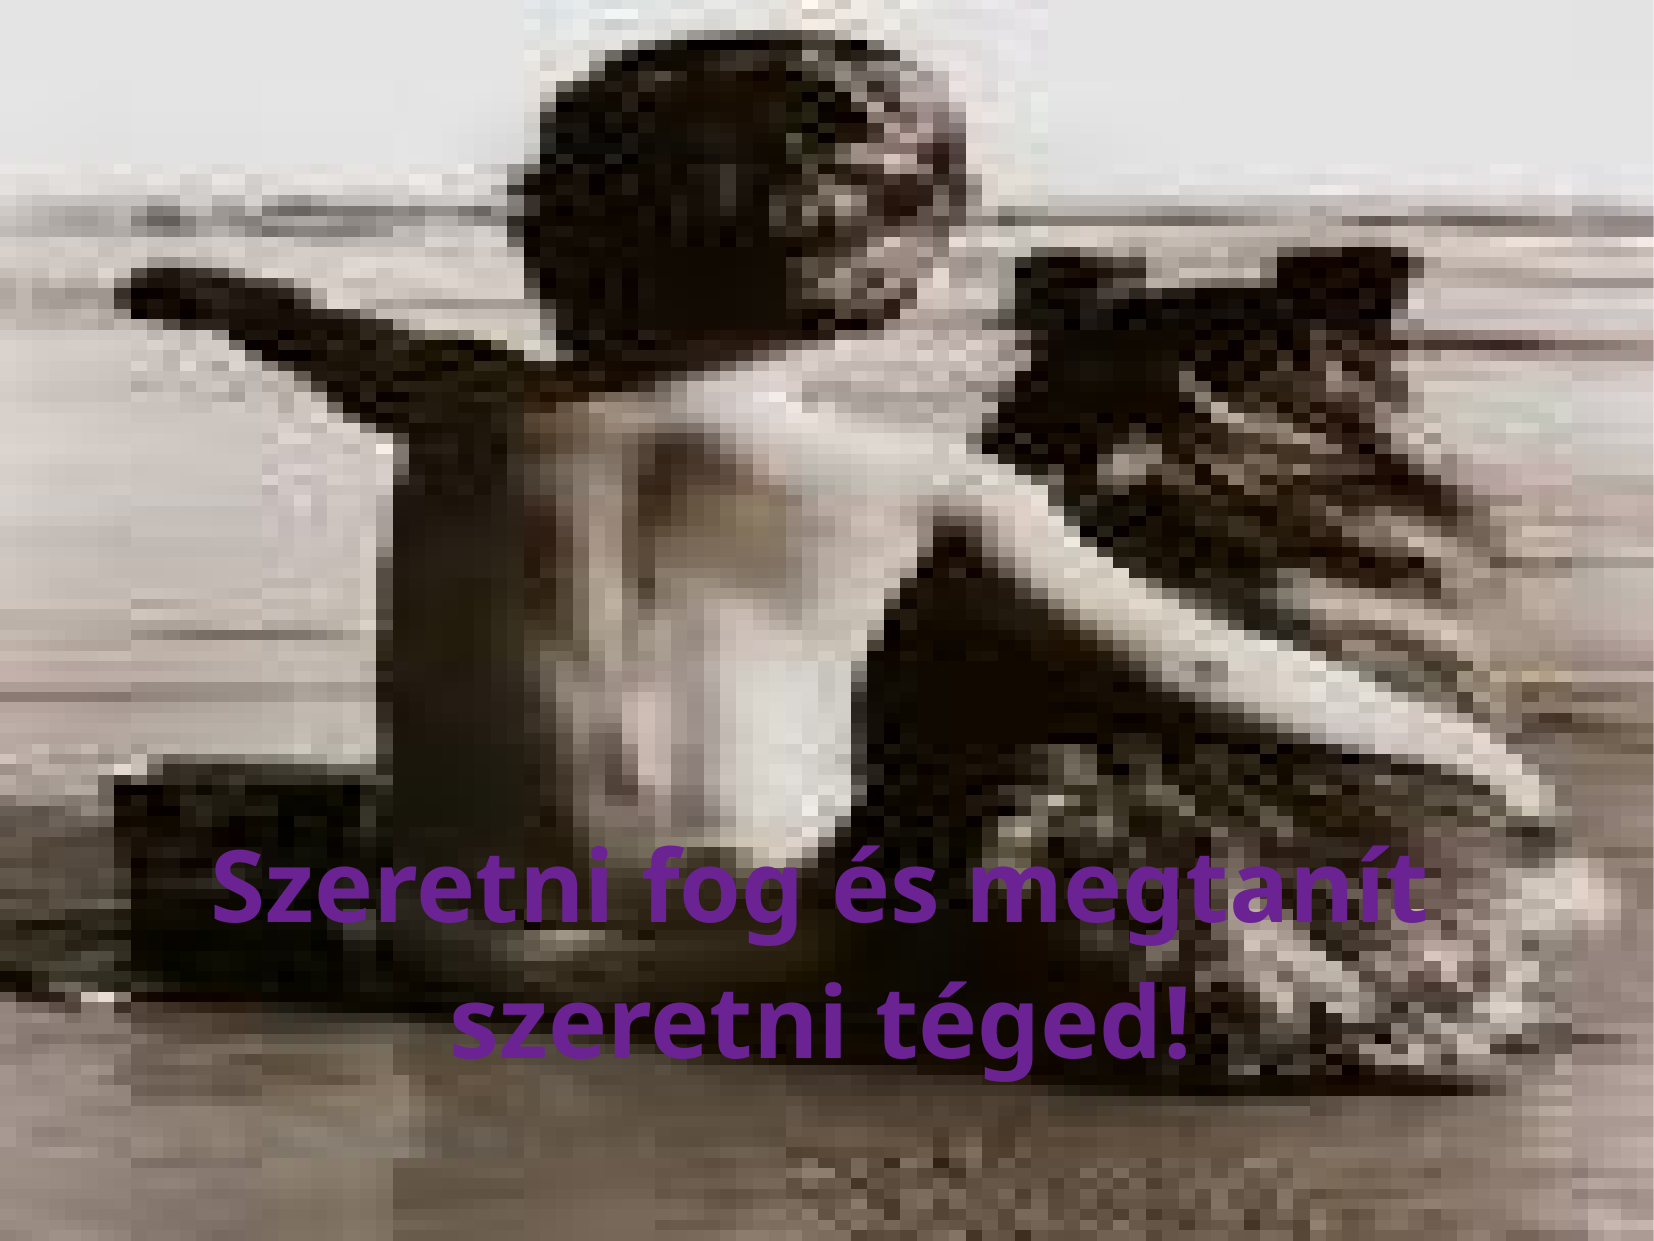

# Szeretni fog és megtanít szeretni téged!